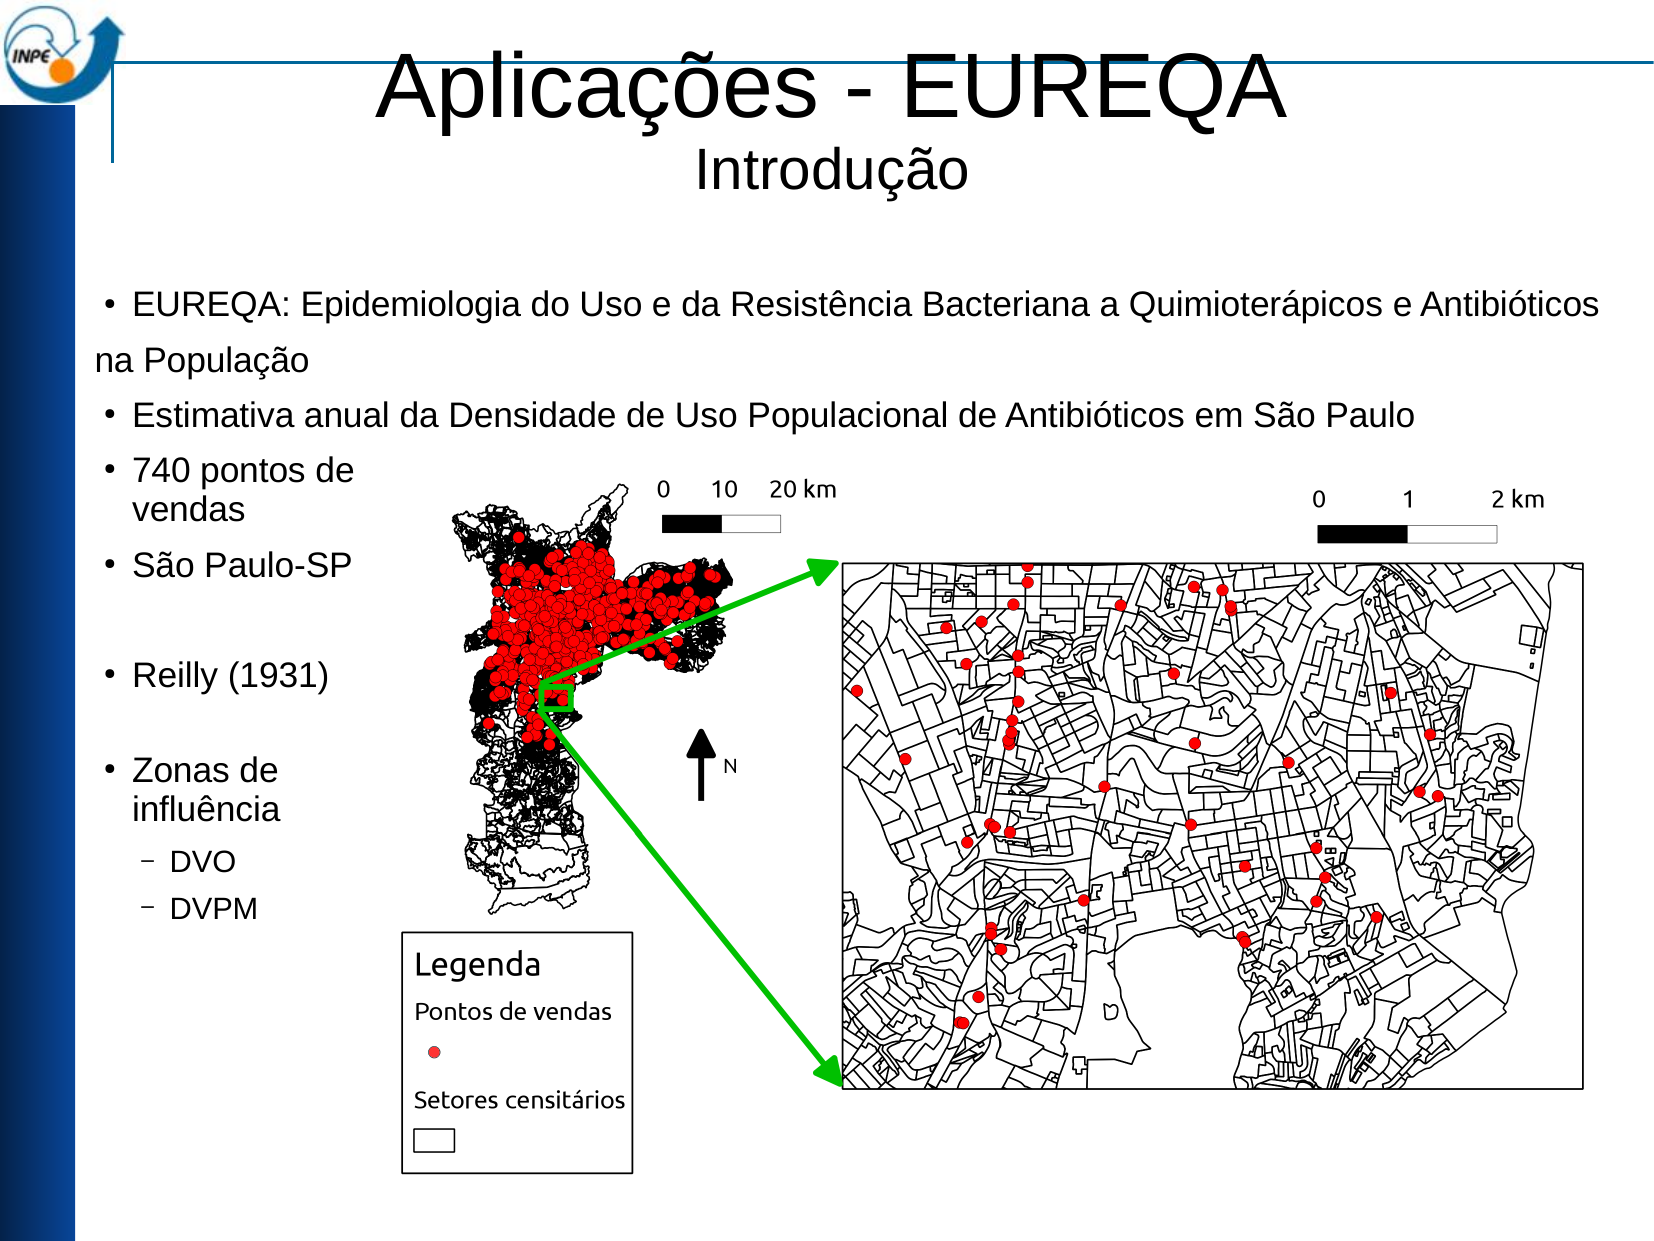

# Aplicações - EUREQA Introdução
EUREQA: Epidemiologia do Uso e da Resistência Bacteriana a Quimioterápicos e Antibióticos
na População
Estimativa anual da Densidade de Uso Populacional de Antibióticos em São Paulo
740 pontos de
vendas
São Paulo-SP
Reilly (1931)
Zonas de
influência
DVO
DVPM
42